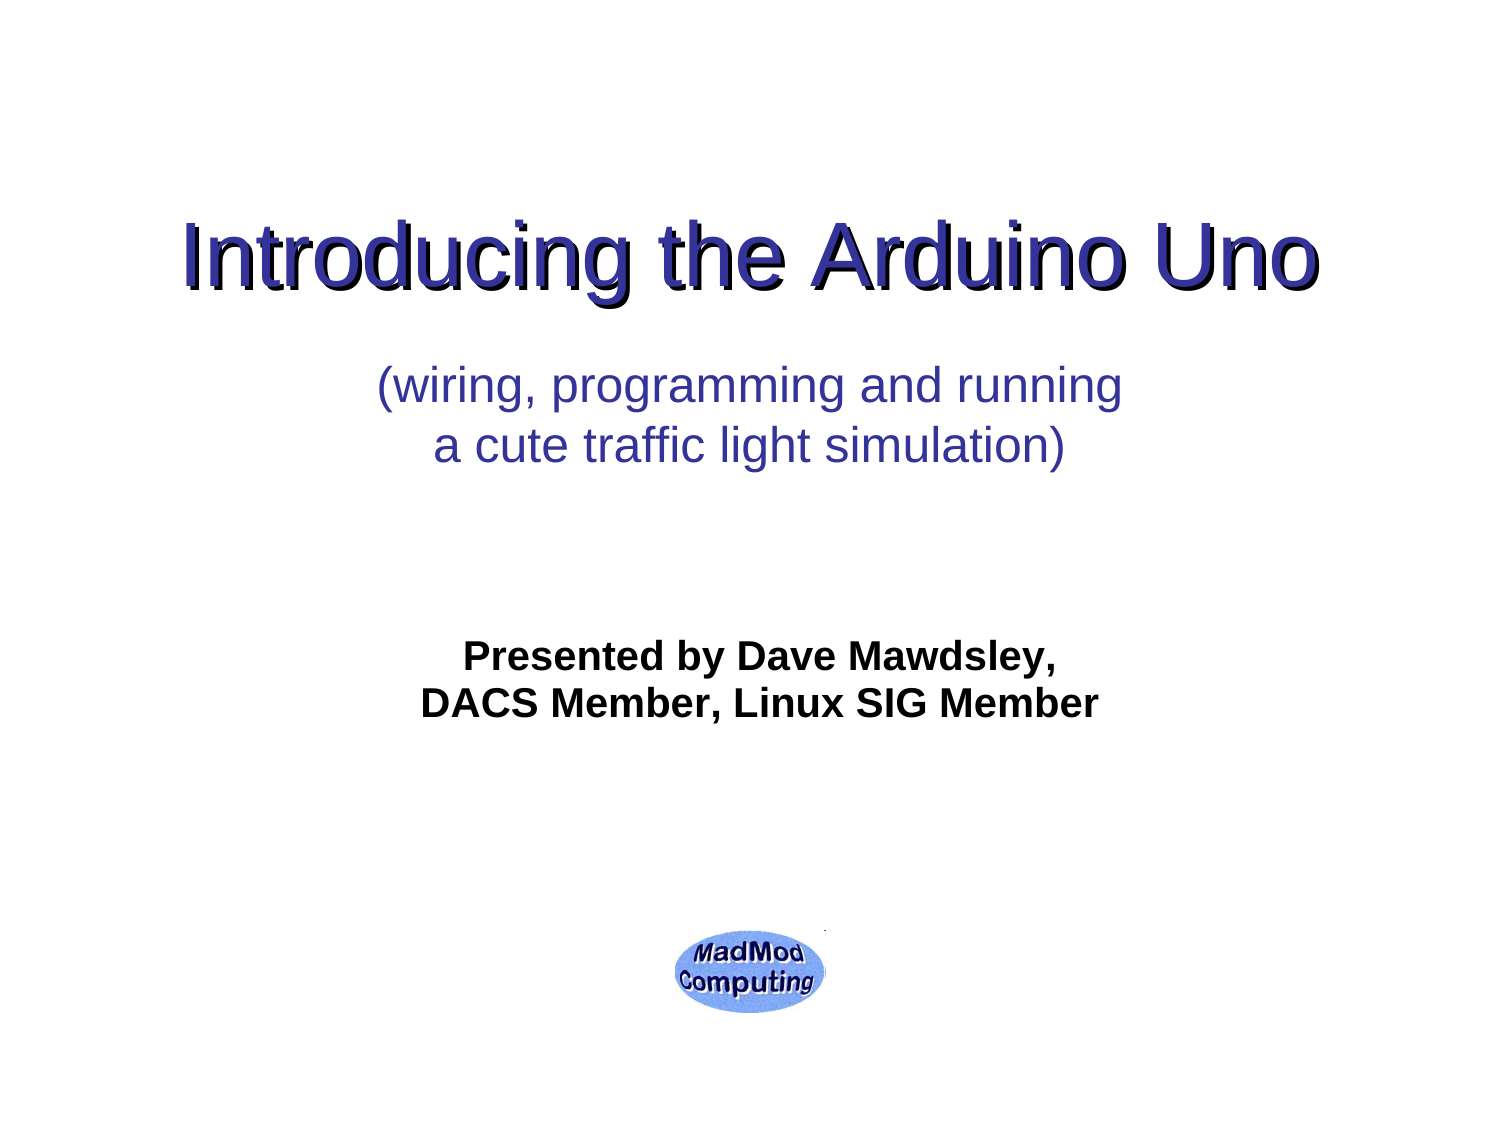

# Introducing the Arduino Uno
(wiring, programming and running
a cute traffic light simulation)
Presented by Dave Mawdsley,
DACS Member, Linux SIG Member